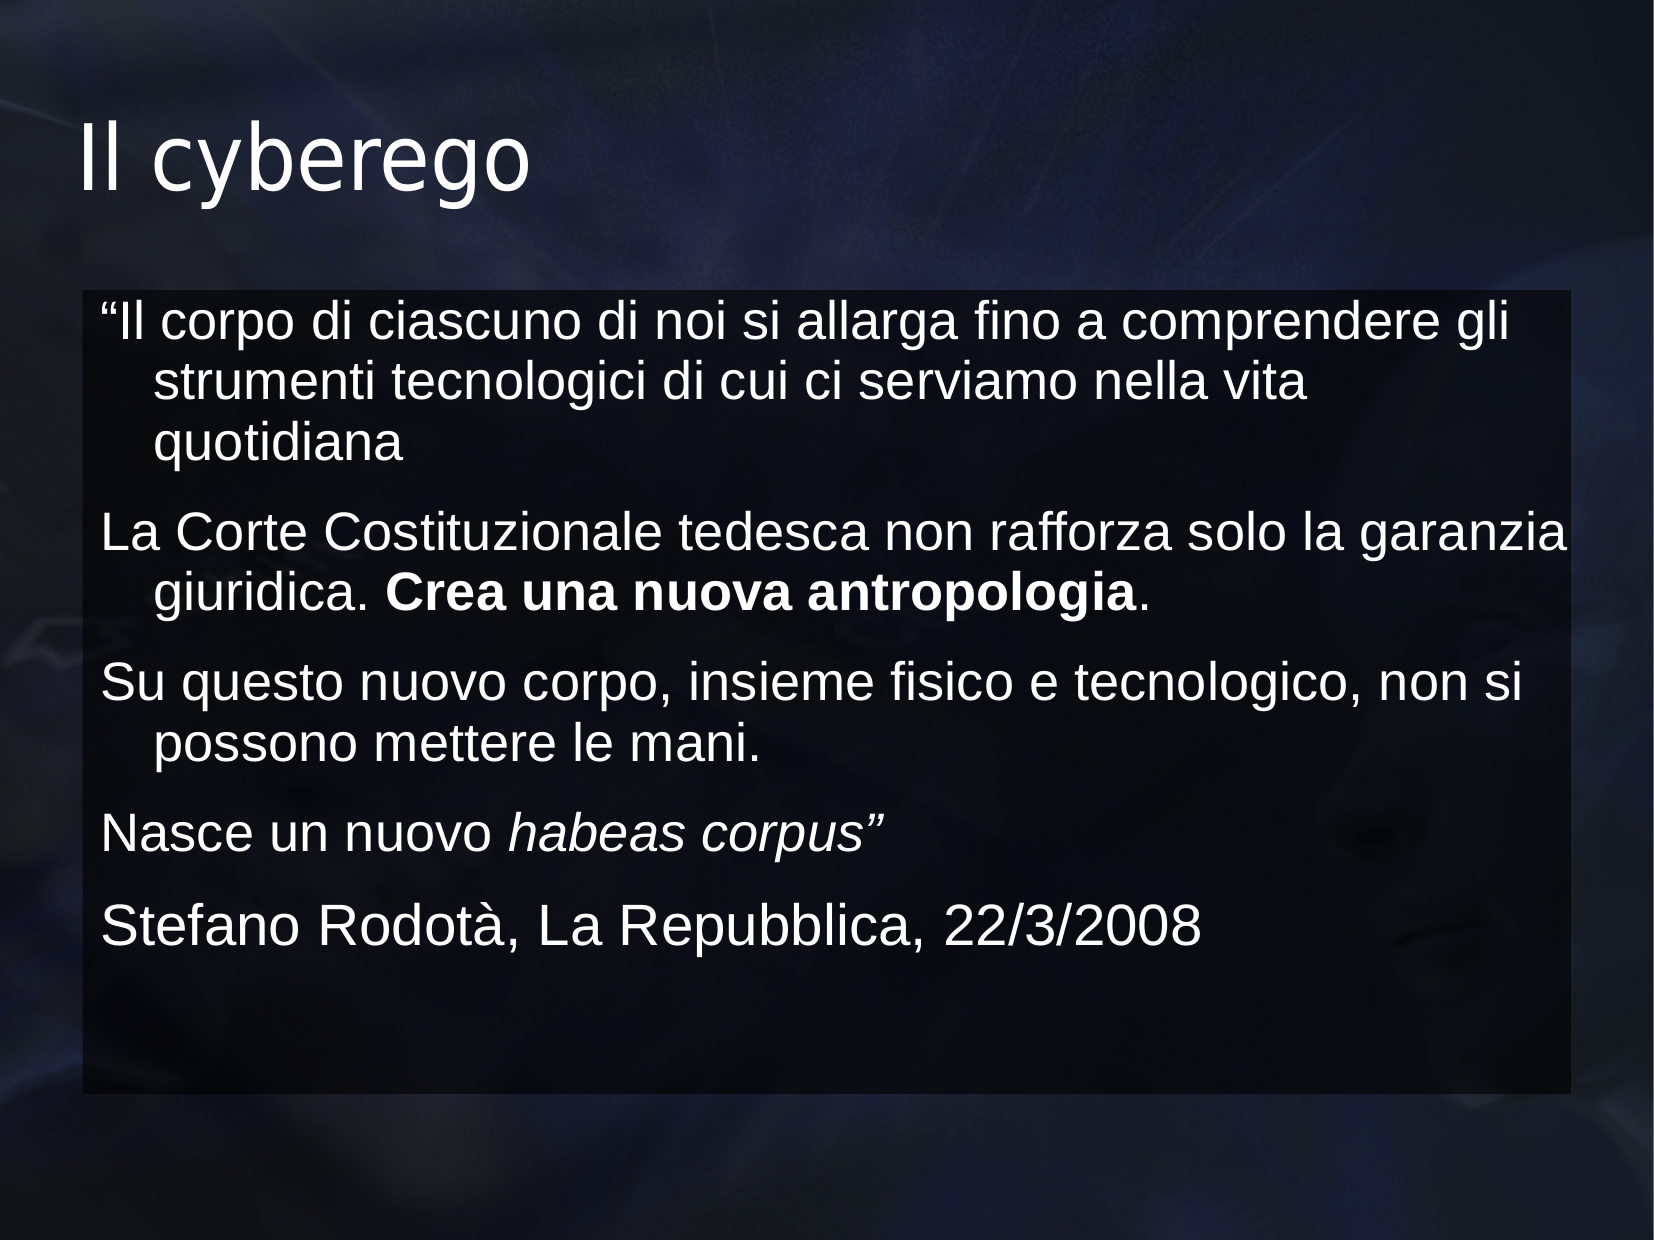

# Il cyberego
“Il corpo di ciascuno di noi si allarga fino a comprendere gli strumenti tecnologici di cui ci serviamo nella vita quotidiana
La Corte Costituzionale tedesca non rafforza solo la garanzia giuridica. Crea una nuova antropologia.
Su questo nuovo corpo, insieme fisico e tecnologico, non si possono mettere le mani.
Nasce un nuovo habeas corpus”
Stefano Rodotà, La Repubblica, 22/3/2008